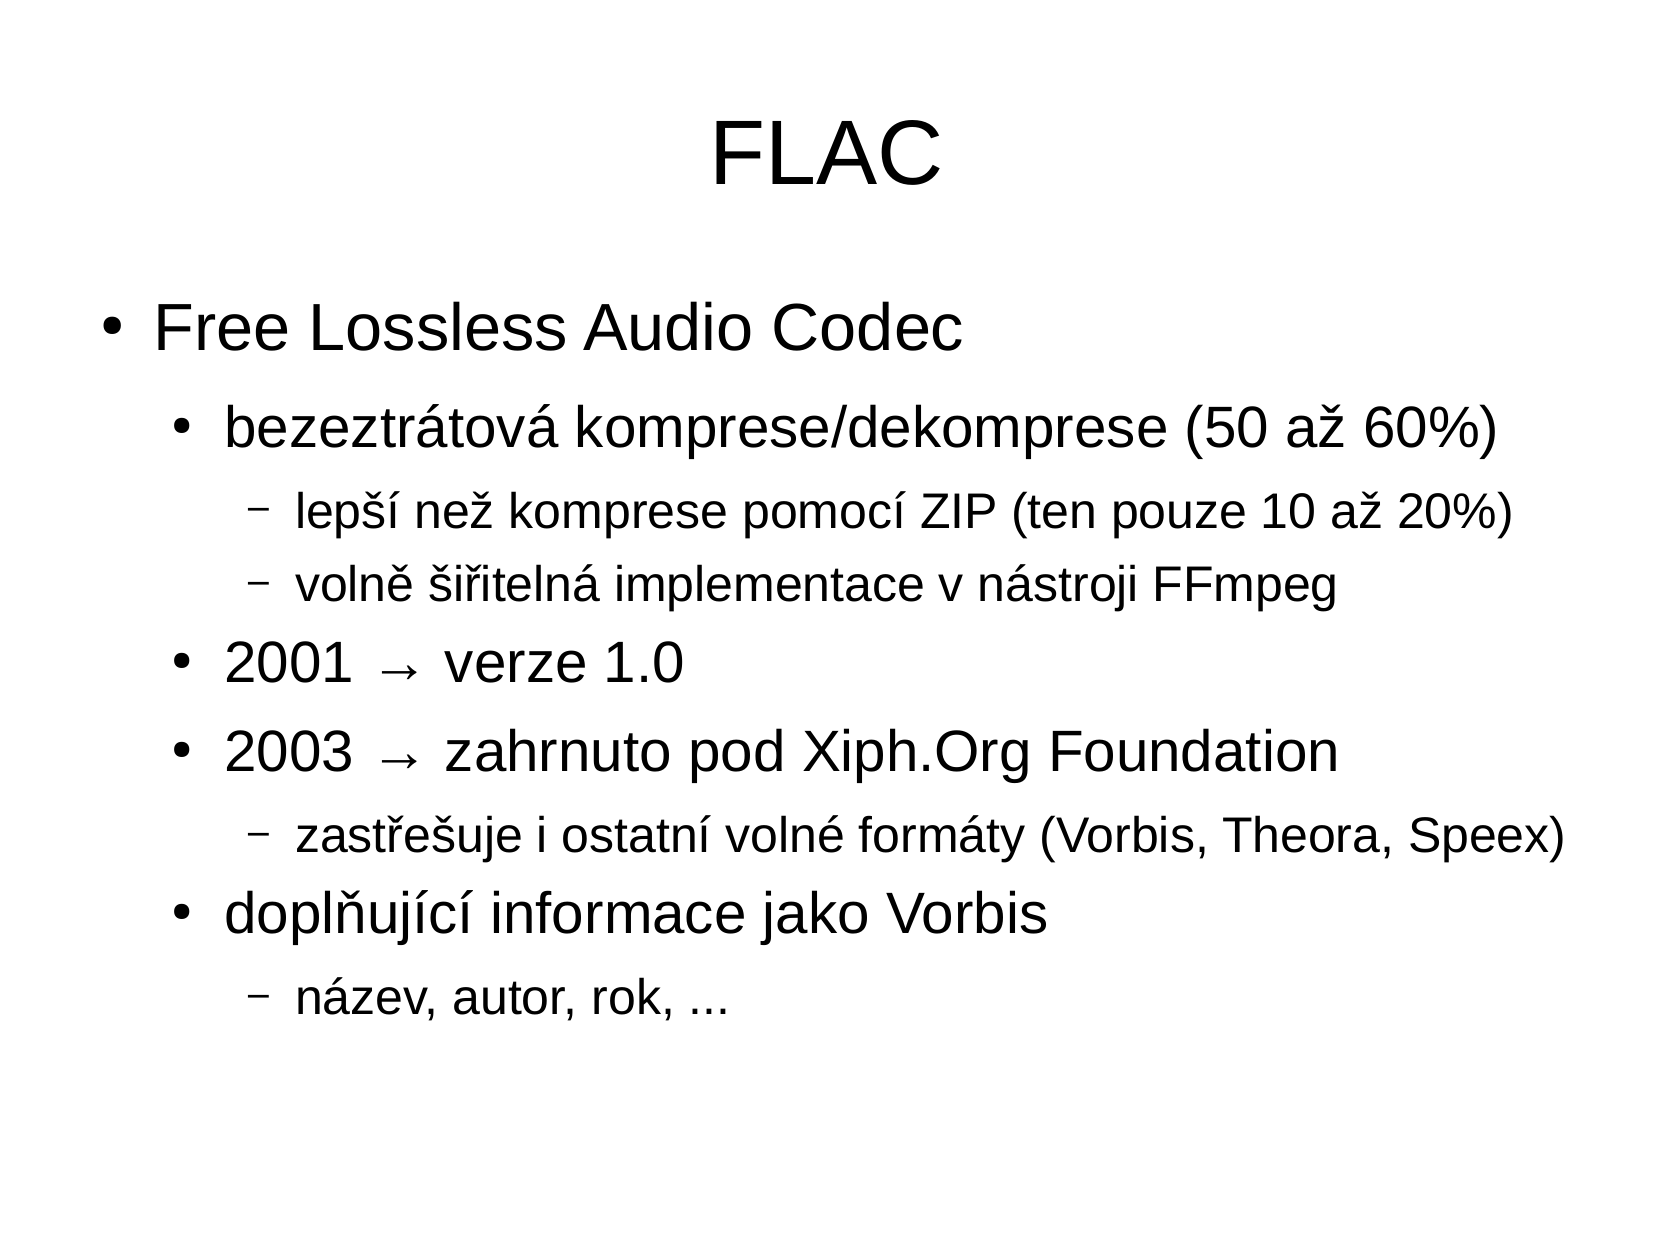

# FLAC
Free Lossless Audio Codec
bezeztrátová komprese/dekomprese (50 až 60%)
lepší než komprese pomocí ZIP (ten pouze 10 až 20%)
volně šiřitelná implementace v nástroji FFmpeg
2001 → verze 1.0
2003 → zahrnuto pod Xiph.Org Foundation
zastřešuje i ostatní volné formáty (Vorbis, Theora, Speex)
doplňující informace jako Vorbis
název, autor, rok, ...